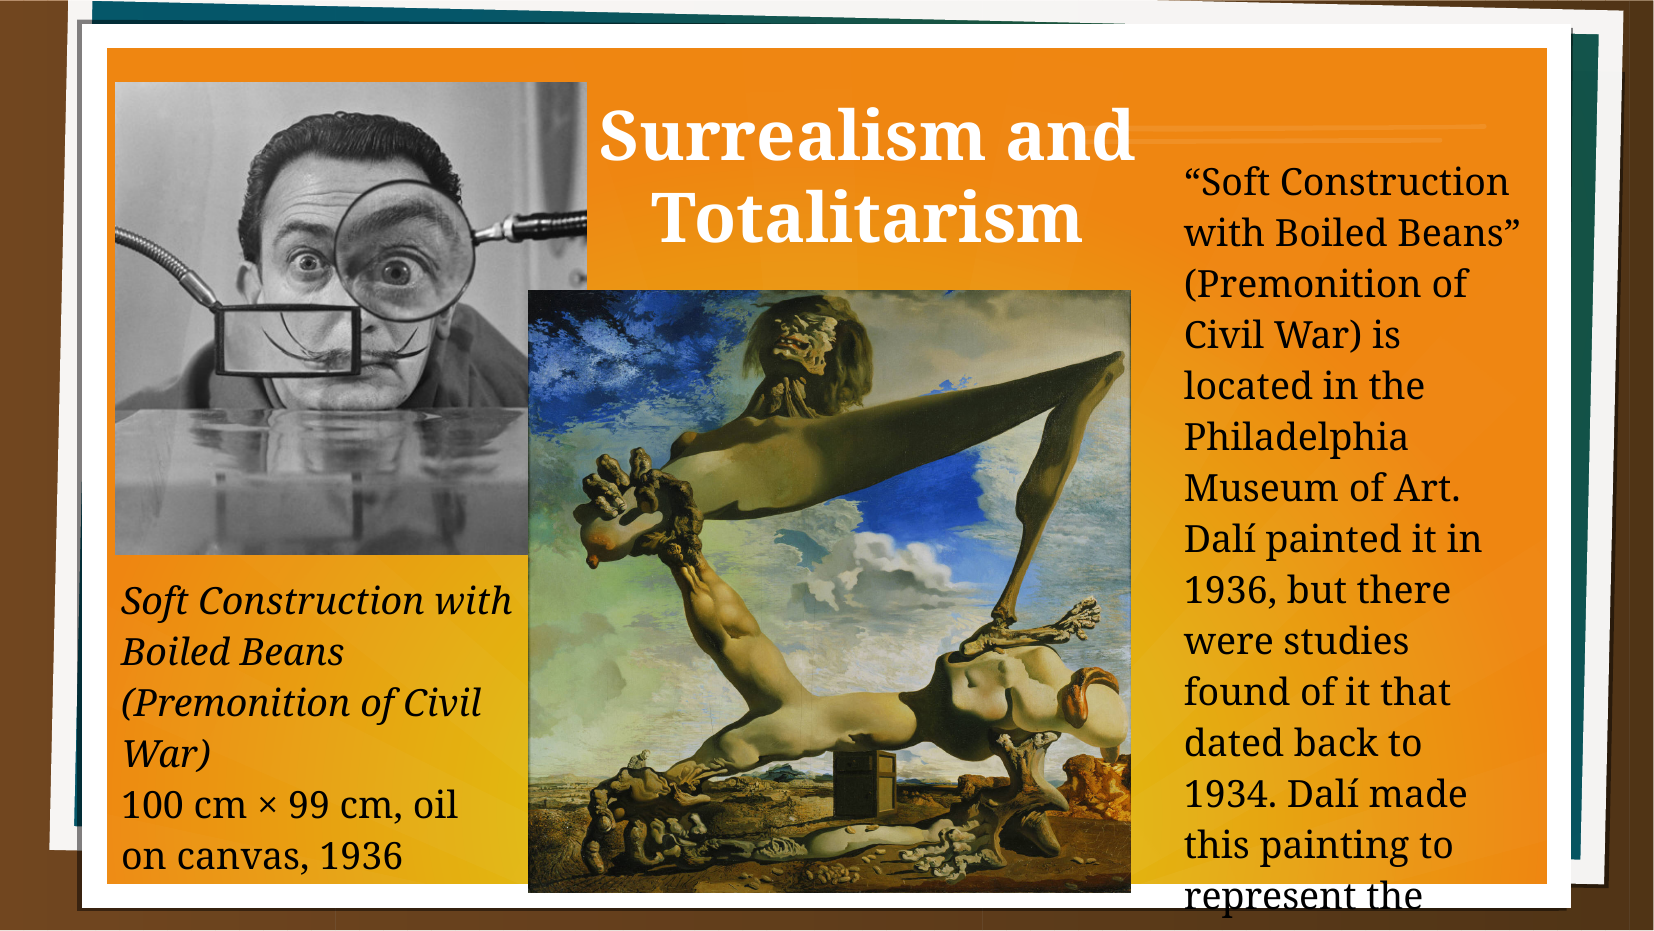

# Surrealism and Totalitarism
“Soft Construction with Boiled Beans” (Premonition of Civil War) is located in the Philadelphia Museum of Art.
Dalí painted it in 1936, but there were studies found of it that dated back to 1934. Dalí made this painting to represent the horrors of the Spanish Civil War.
Soft Construction with Boiled Beans (Premonition of Civil War)
100 cm × 99 cm, oil on canvas, 1936